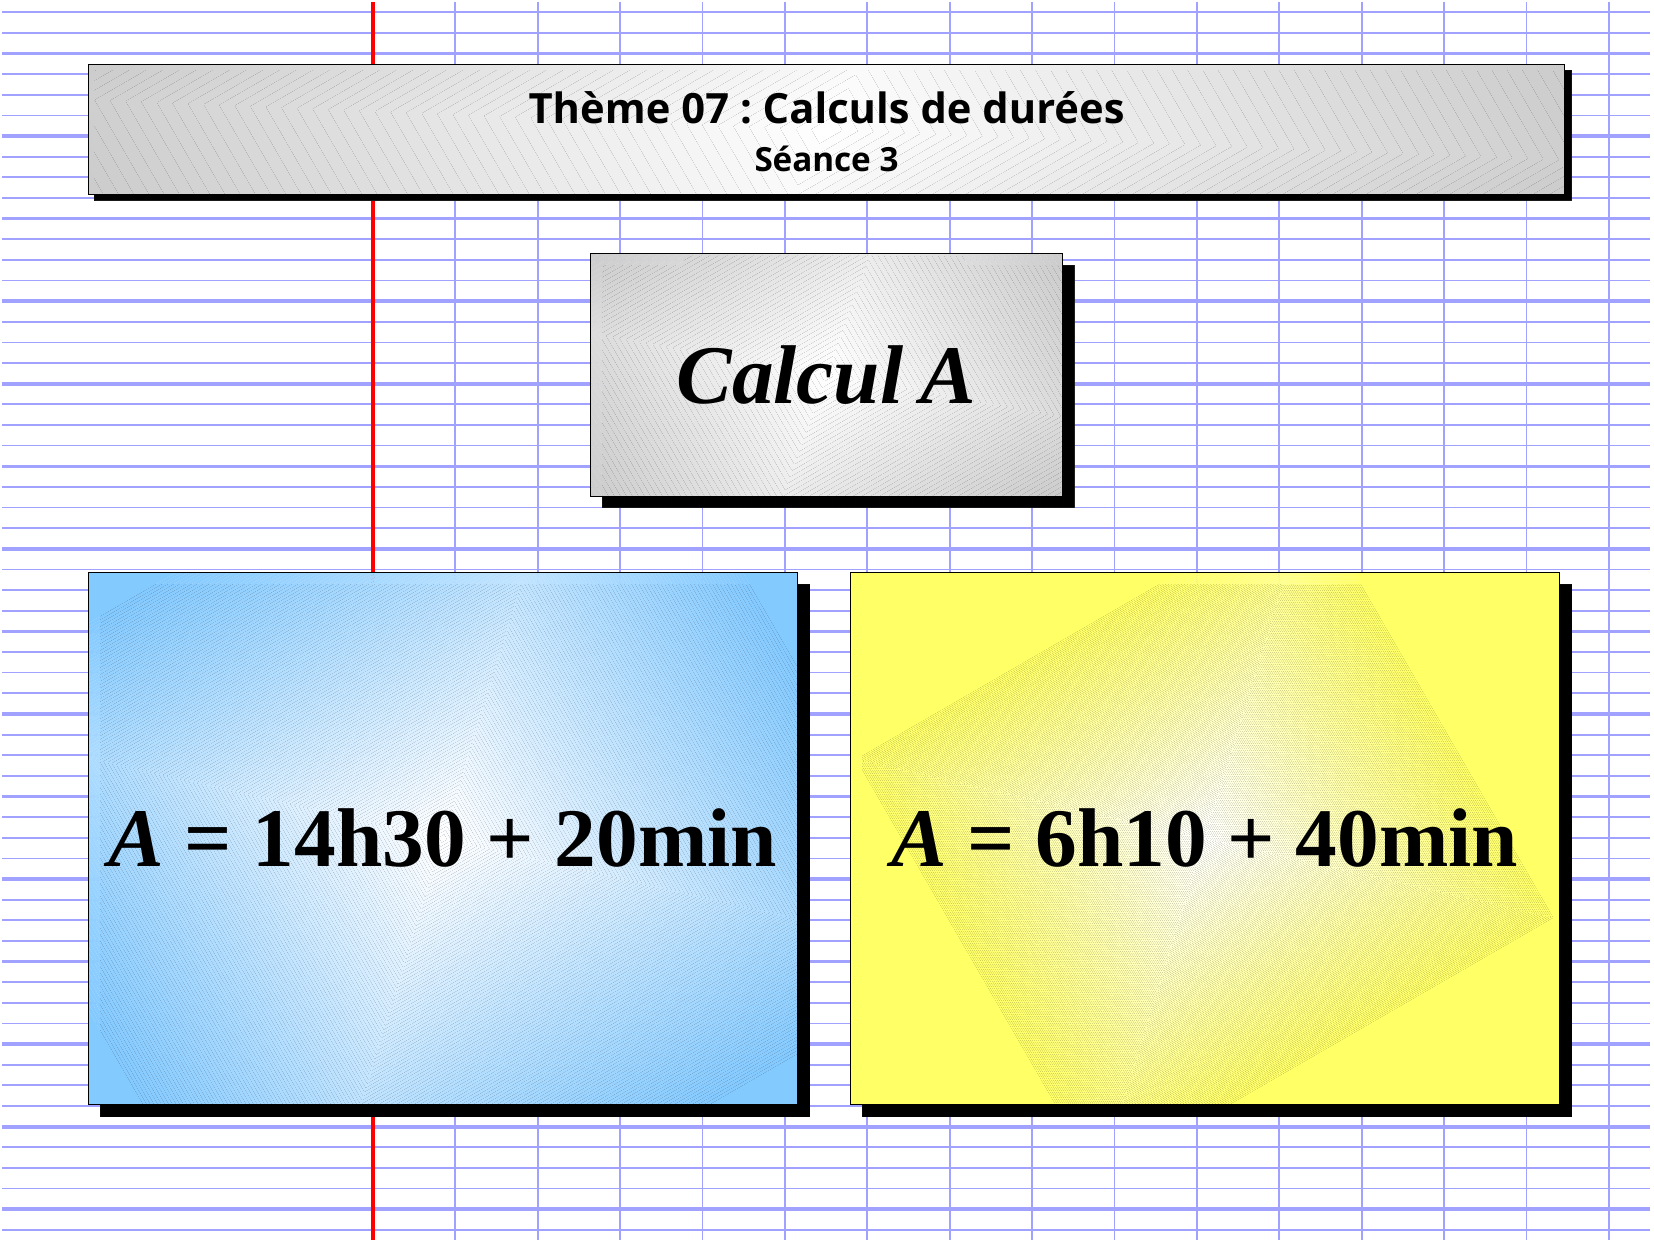

Thème XX : Xxxxxxxxxxxxxxxxxxxxxxxxxxxxxx
Séance x
Thème XX : Xxxxxxxxxxxxxxxxxxxxxxxxxxxxxx
Séance x
Thème 07 : Calculs de durées
Séance 1
Thème 07 : Calculs de durées
Séance 2
Thème 07 : Calculs de durées
Séance 3
Calcul A
10
11
12
13
14
15
9
0
1
2
3
4
5
6
7
8
A = 14h30 + 20min
A = 6h10 + 40min